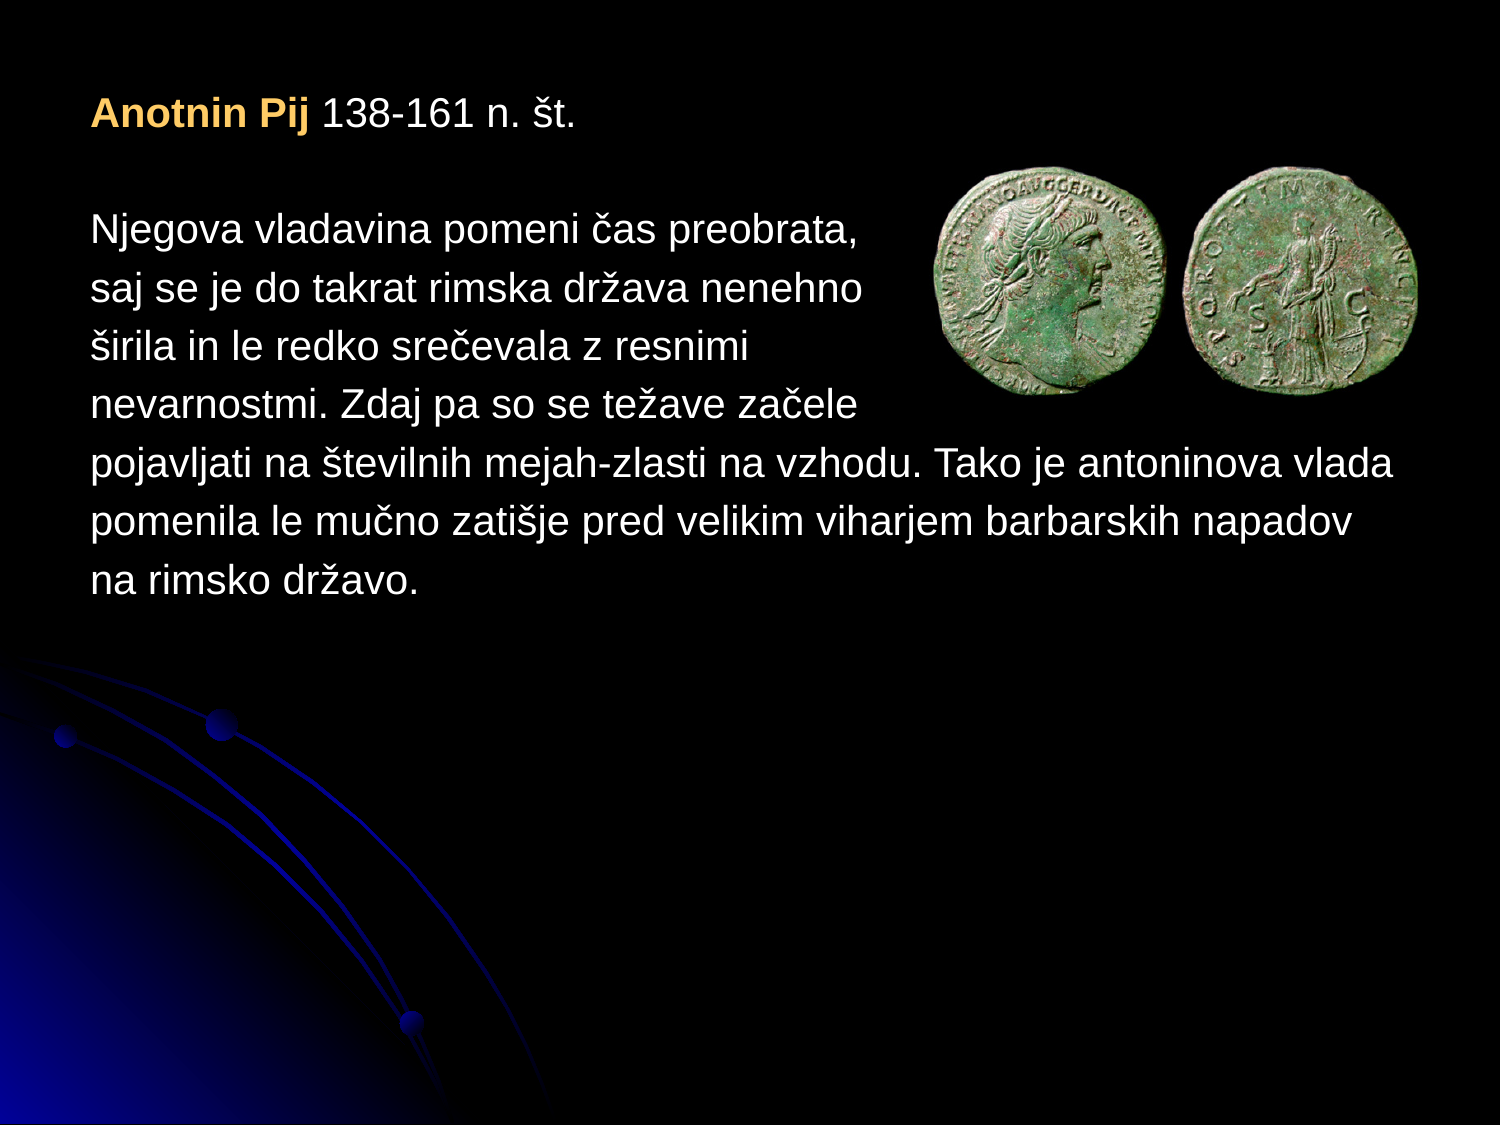

# Anotnin Pij 138-161 n. št.
Njegova vladavina pomeni čas preobrata,
saj se je do takrat rimska država nenehno
širila in le redko srečevala z resnimi
nevarnostmi. Zdaj pa so se težave začele
pojavljati na številnih mejah-zlasti na vzhodu. Tako je antoninova vlada
pomenila le mučno zatišje pred velikim viharjem barbarskih napadov
na rimsko državo.